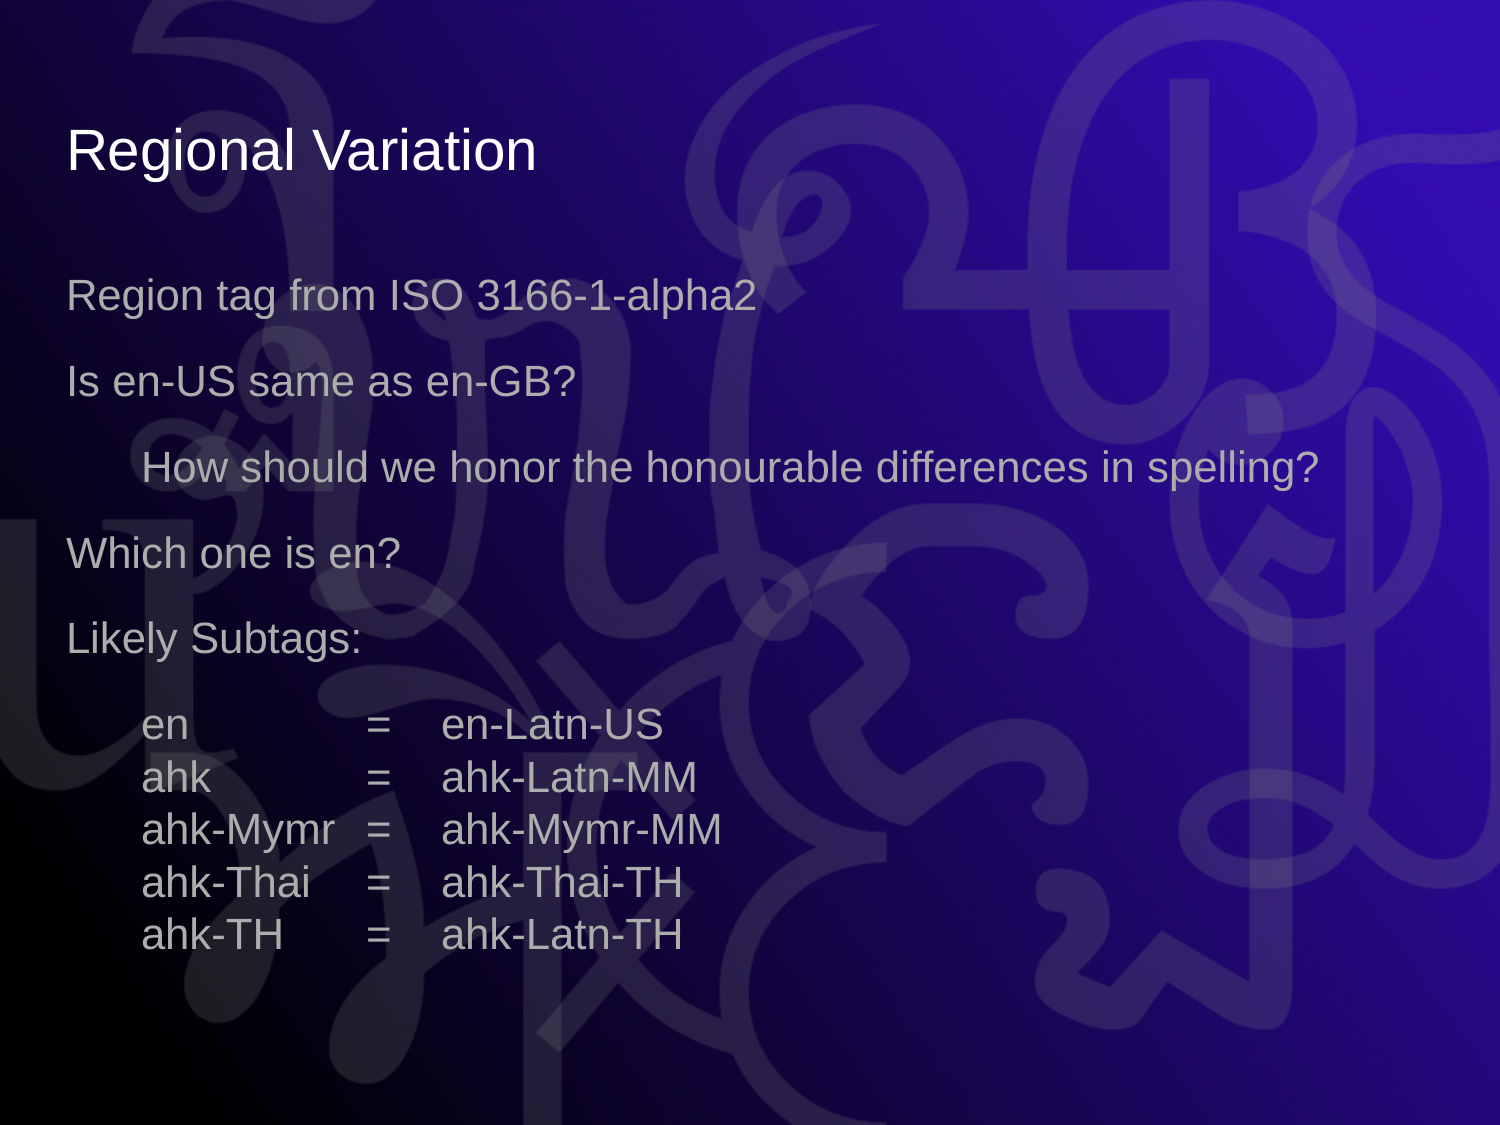

# Regional Variation
Region tag from ISO 3166-1-alpha2
Is en-US same as en-GB?
	How should we honor the honourable differences in spelling?
Which one is en?
Likely Subtags:
	en			= 	en-Latn-US
	ahk			= 	ahk-Latn-MM
	ahk-Mymr	= 	ahk-Mymr-MM
	ahk-Thai	= 	ahk-Thai-TH
	ahk-TH		= 	ahk-Latn-TH